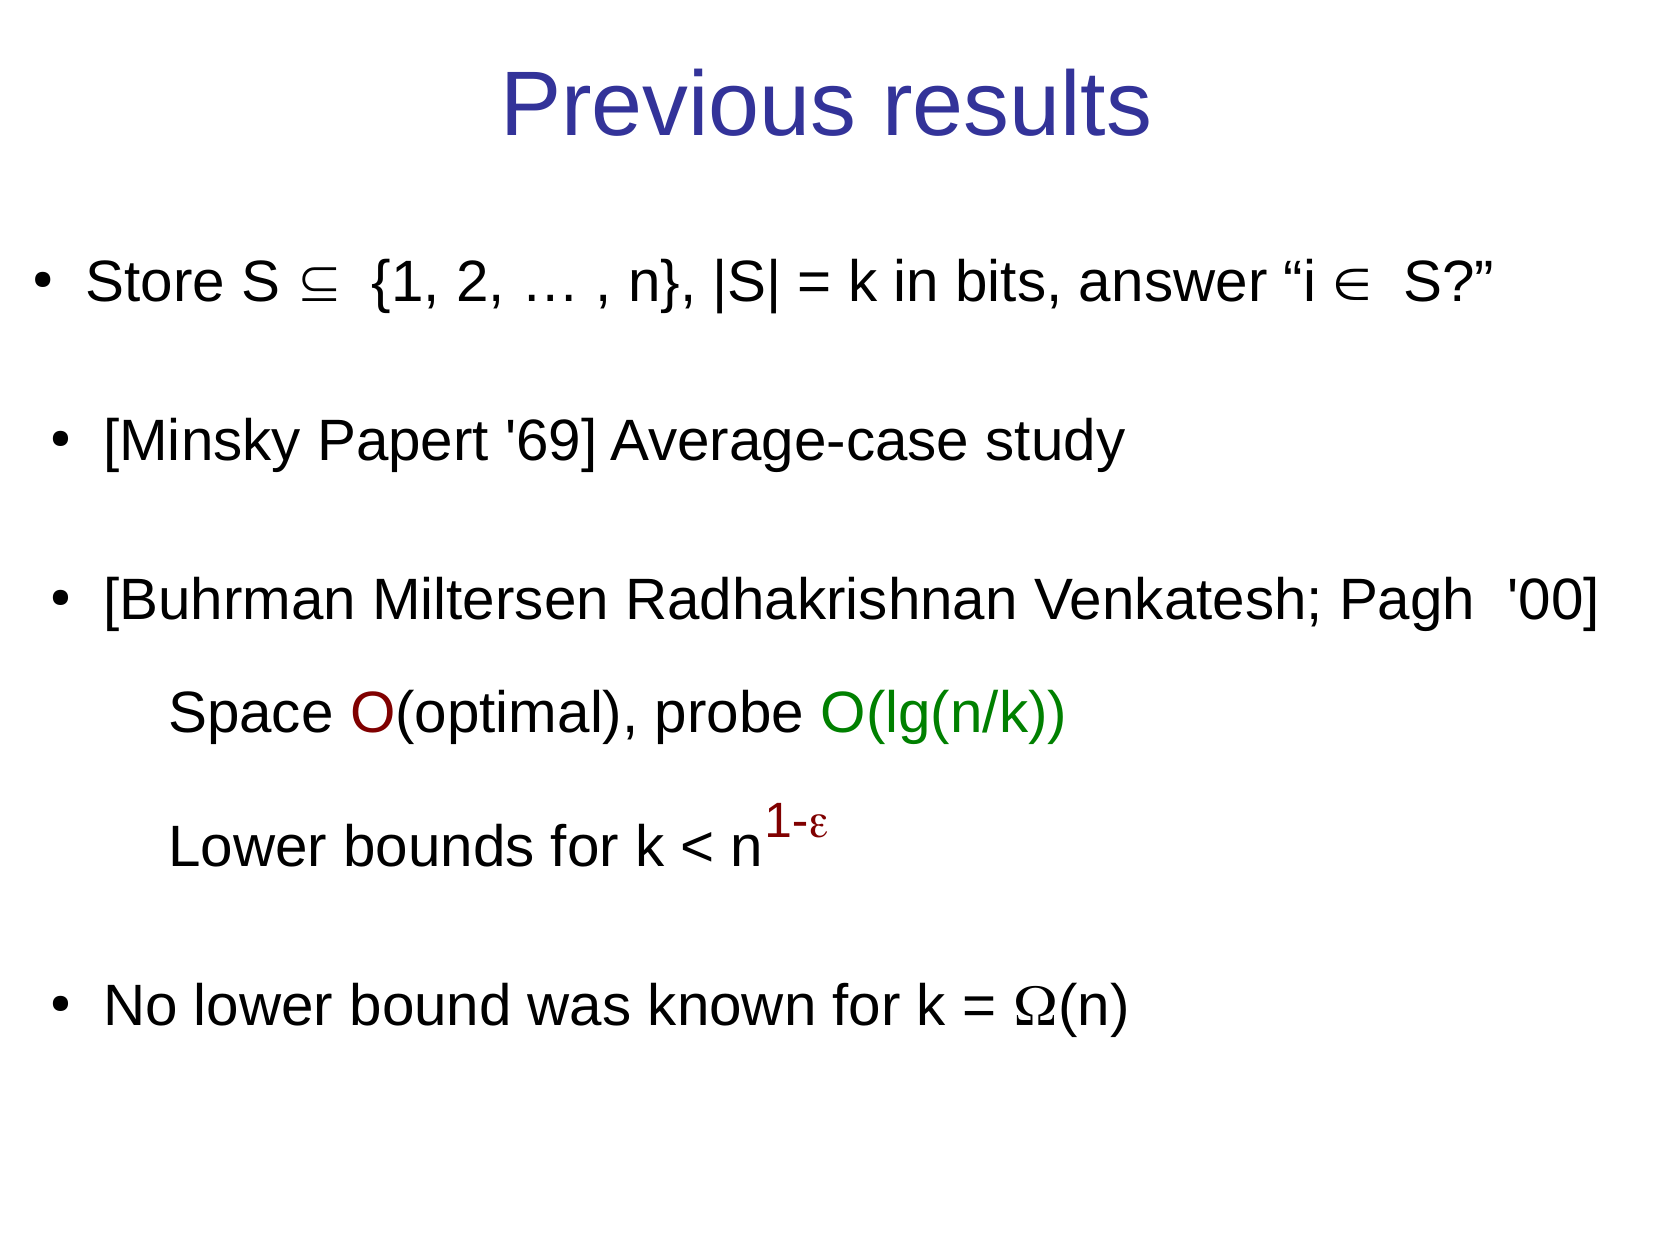

Previous results
# Store S  {1, 2, … , n}, |S| = k in bits, answer “i  S?”
[Minsky Papert '69] Average-case study
[Buhrman Miltersen Radhakrishnan Venkatesh; Pagh '00]
 Space O(optimal), probe O(lg(n/k))
 Lower bounds for k < n1-
No lower bound was known for k = (n)